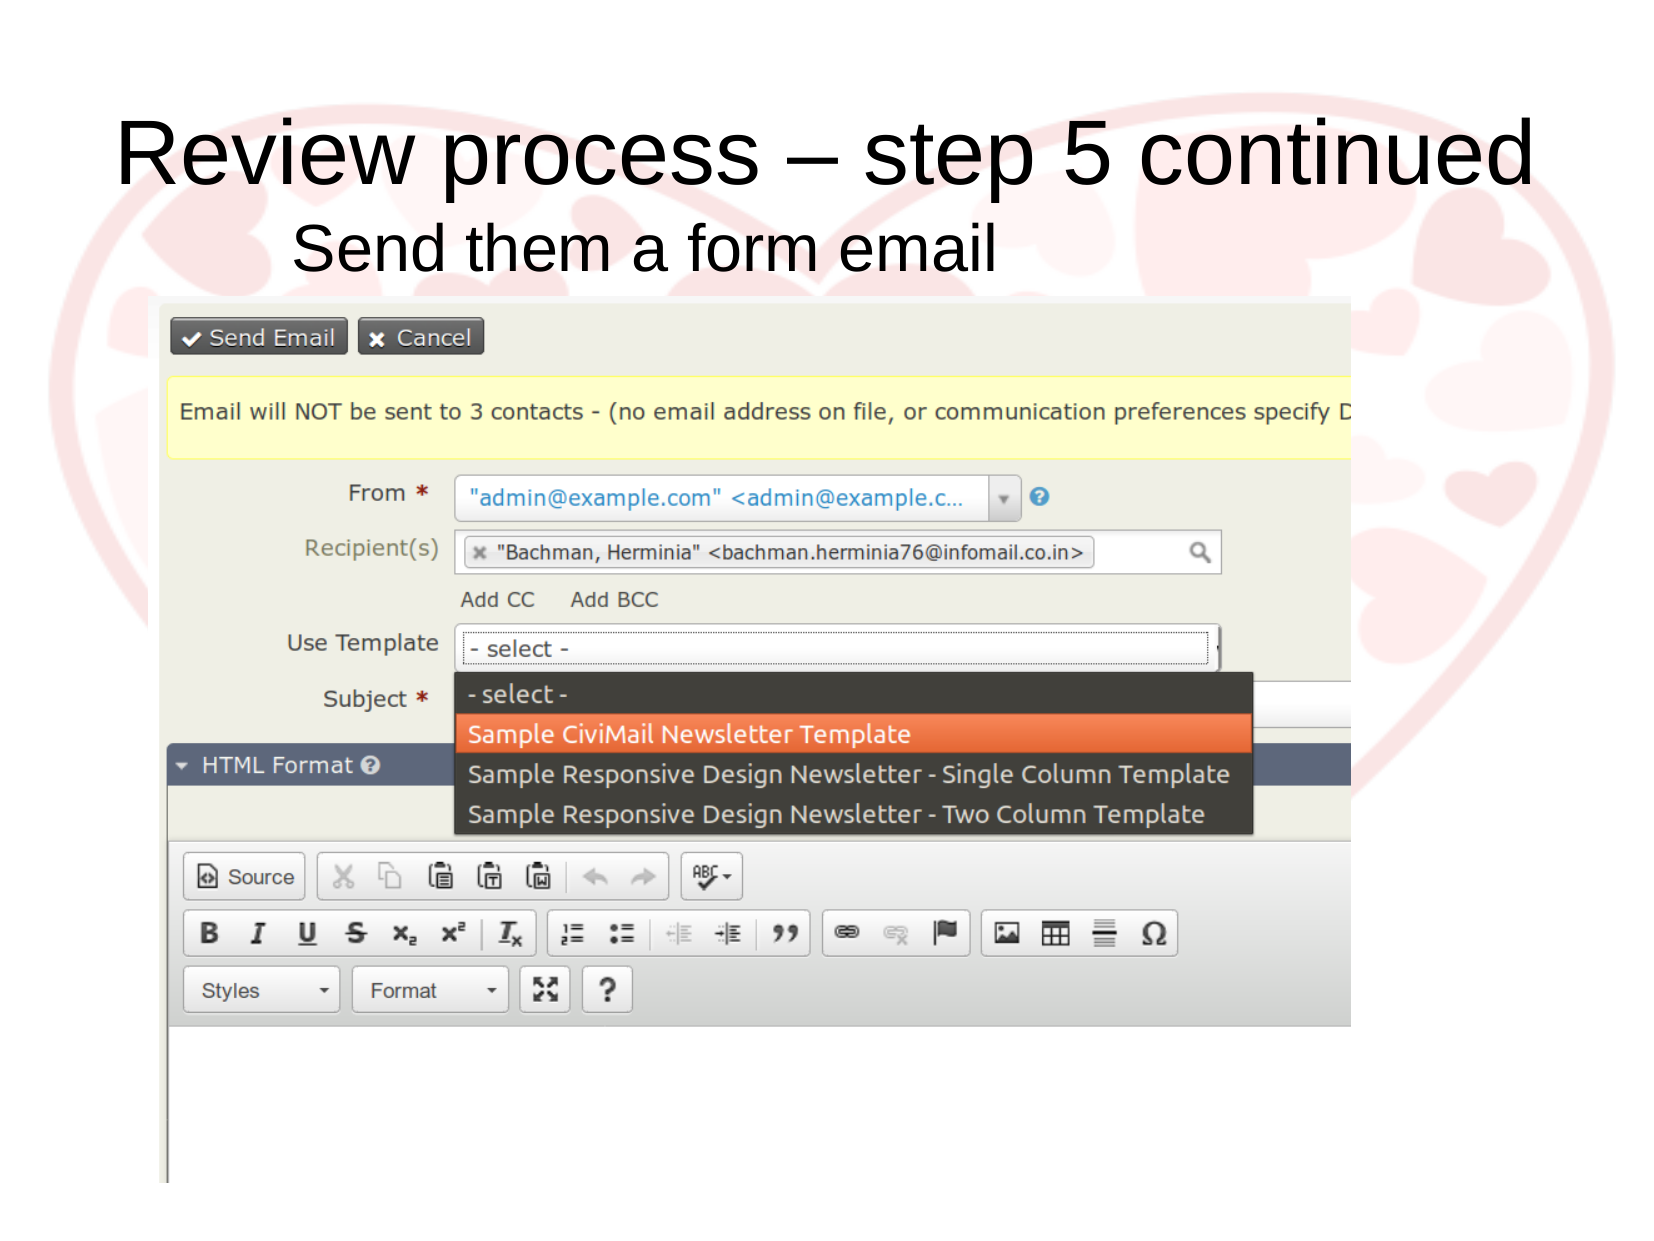

# Review process – step 5 continued
Send them a form email